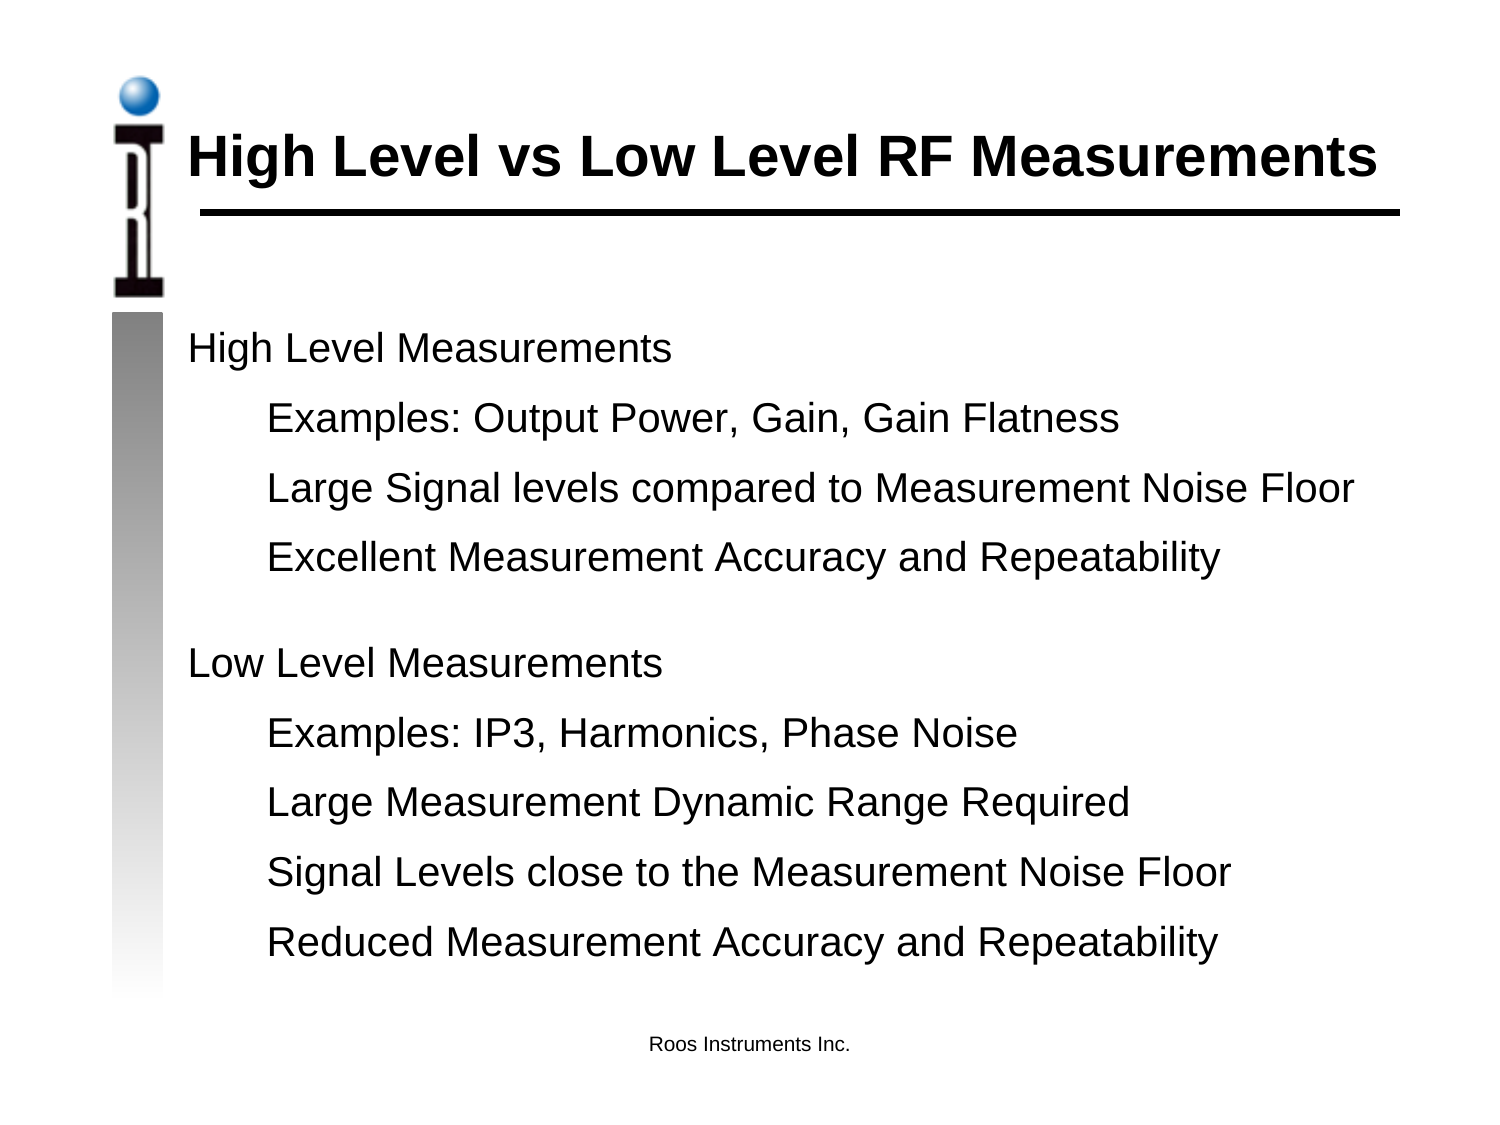

# High Level vs Low Level RF Measurements
High Level Measurements
 Examples: Output Power, Gain, Gain Flatness
 Large Signal levels compared to Measurement Noise Floor
 Excellent Measurement Accuracy and Repeatability
Low Level Measurements
 Examples: IP3, Harmonics, Phase Noise
 Large Measurement Dynamic Range Required
 Signal Levels close to the Measurement Noise Floor
 Reduced Measurement Accuracy and Repeatability